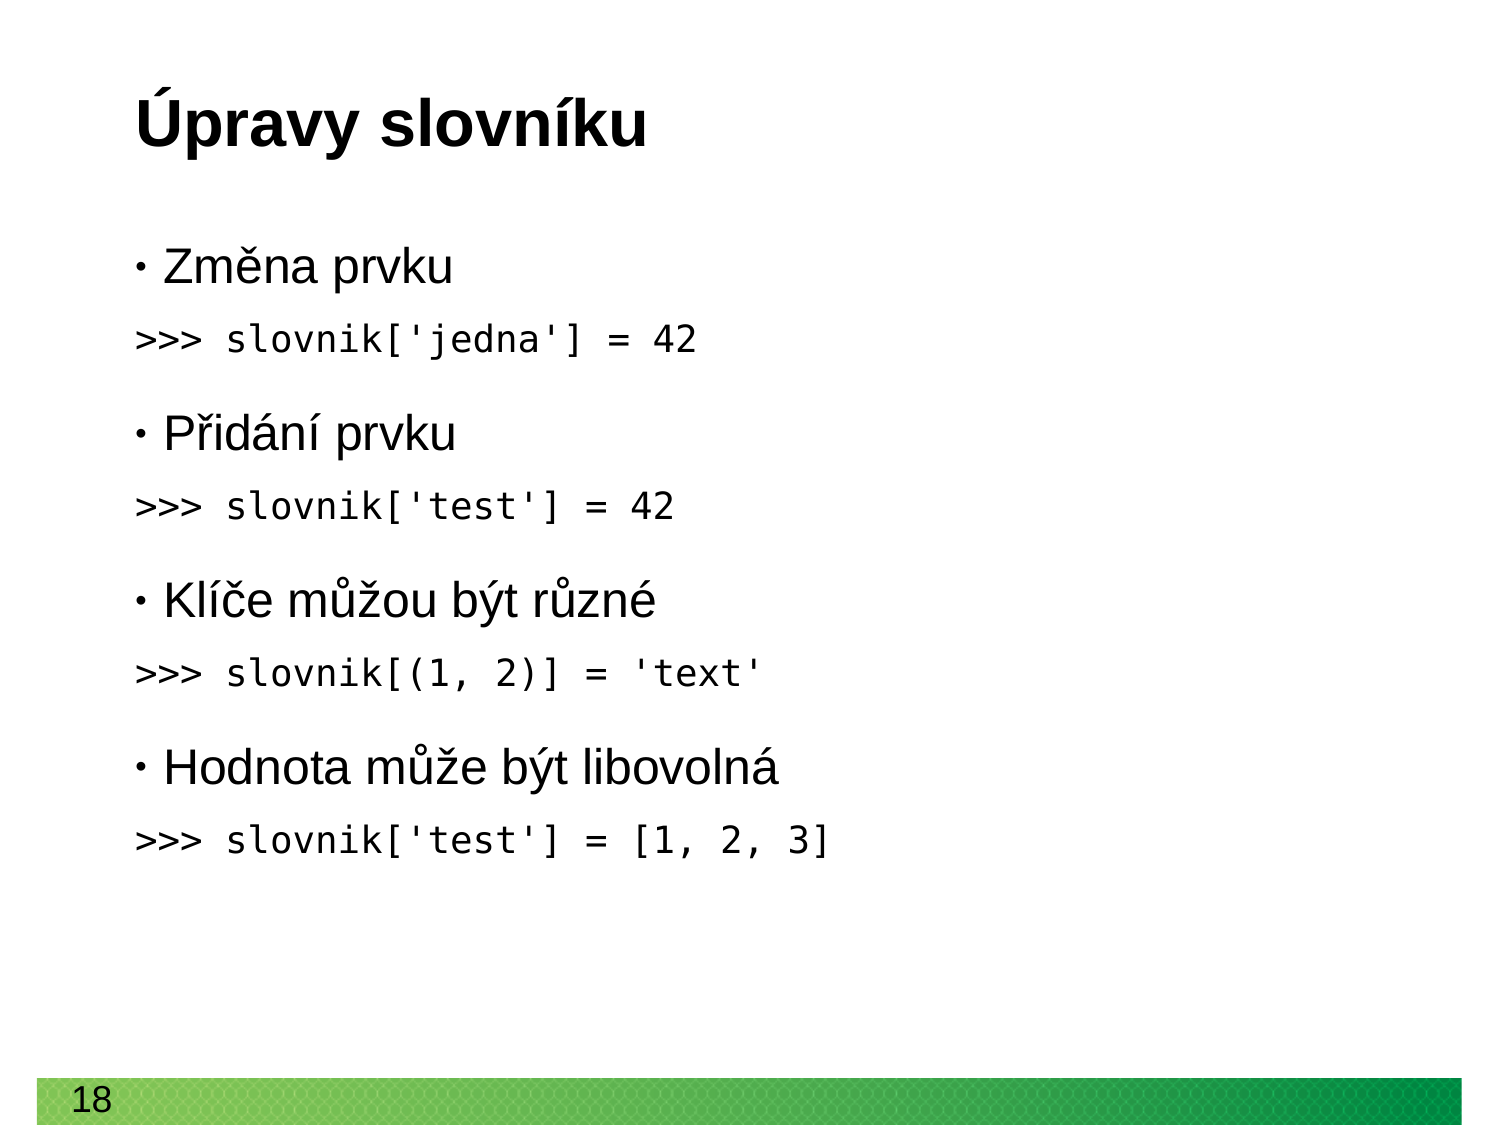

# Úpravy slovníku
Změna prvku
>>> slovnik['jedna'] = 42
Přidání prvku
>>> slovnik['test'] = 42
Klíče můžou být různé
>>> slovnik[(1, 2)] = 'text'
Hodnota může být libovolná
>>> slovnik['test'] = [1, 2, 3]